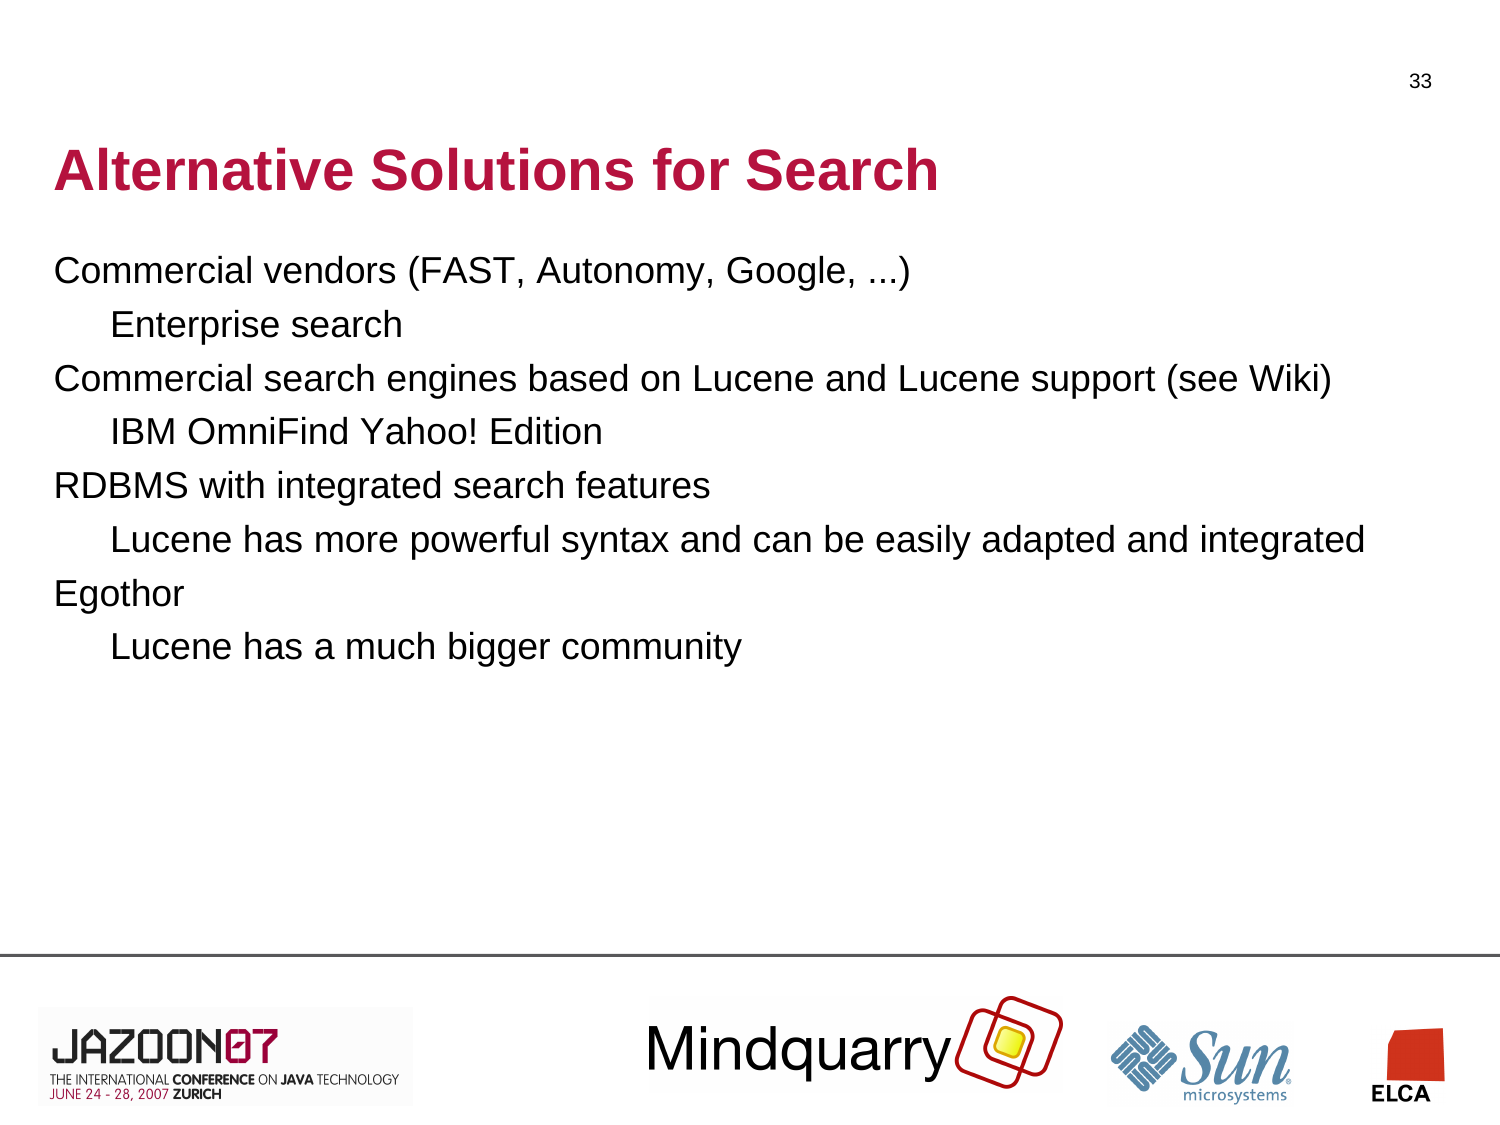

33
# Alternative Solutions for Search
Commercial vendors (FAST, Autonomy, Google, ...)
Enterprise search
Commercial search engines based on Lucene and Lucene support (see Wiki)
IBM OmniFind Yahoo! Edition
RDBMS with integrated search features
Lucene has more powerful syntax and can be easily adapted and integrated
Egothor
Lucene has a much bigger community